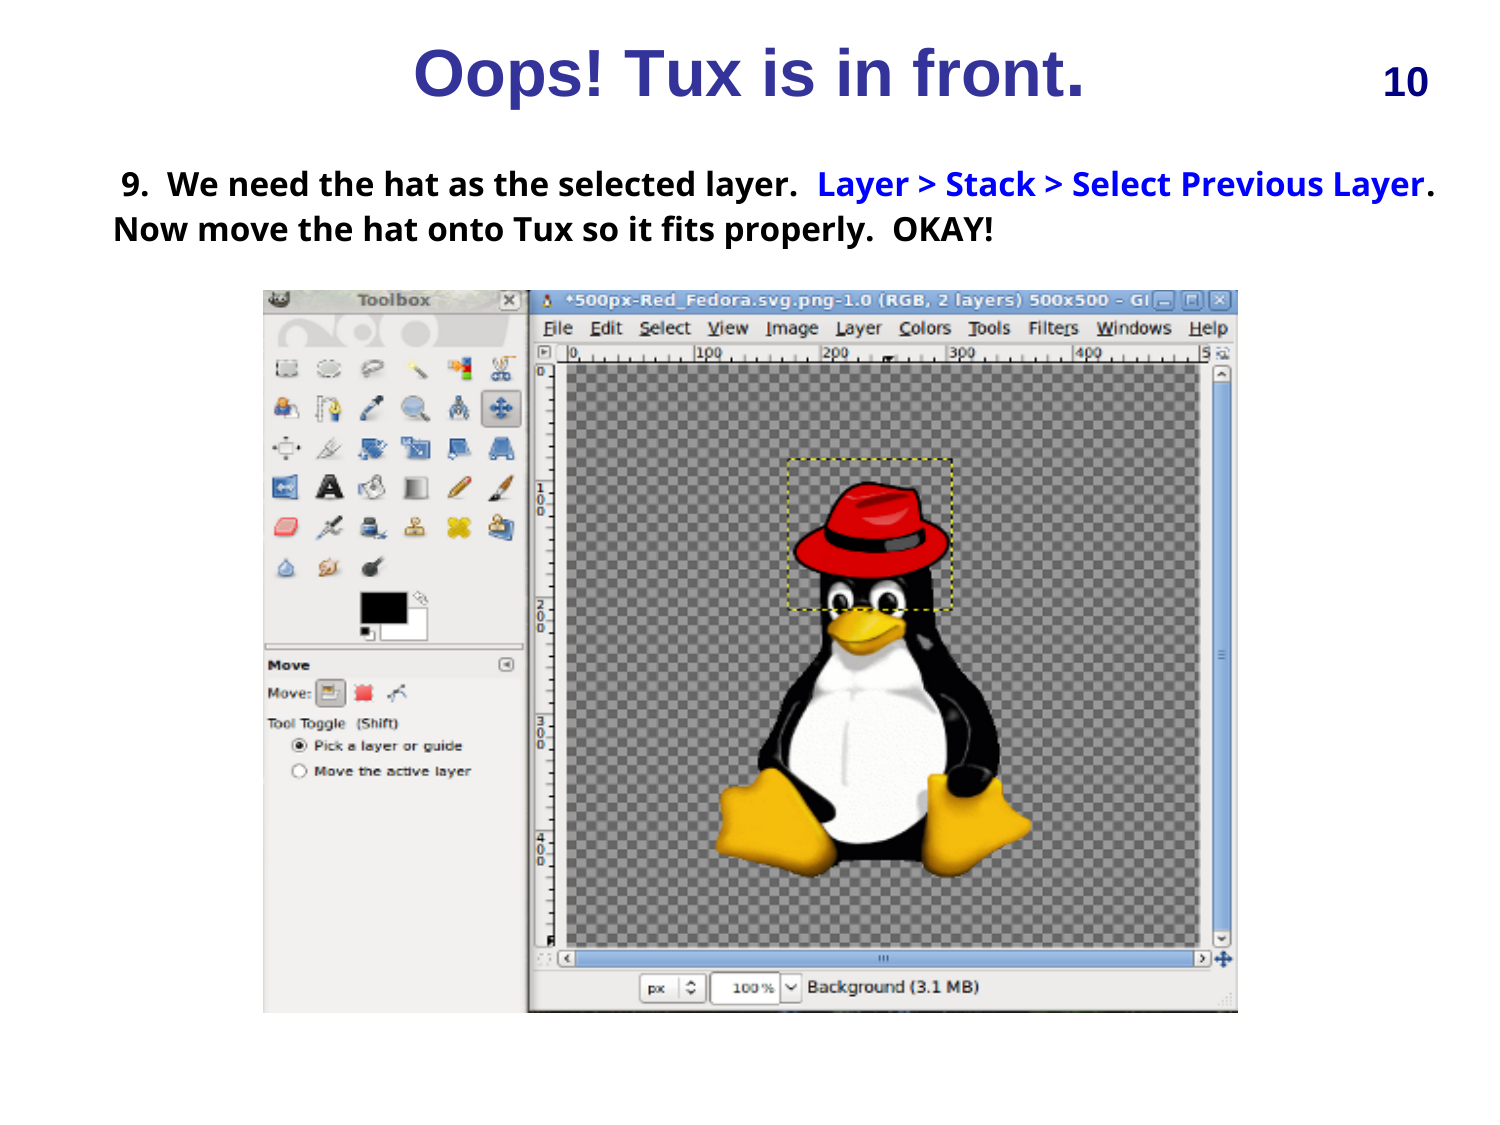

# Oops! Tux is in front.
10
 9. We need the hat as the selected layer. Layer > Stack > Select Previous Layer. Now move the hat onto Tux so it fits properly. OKAY!